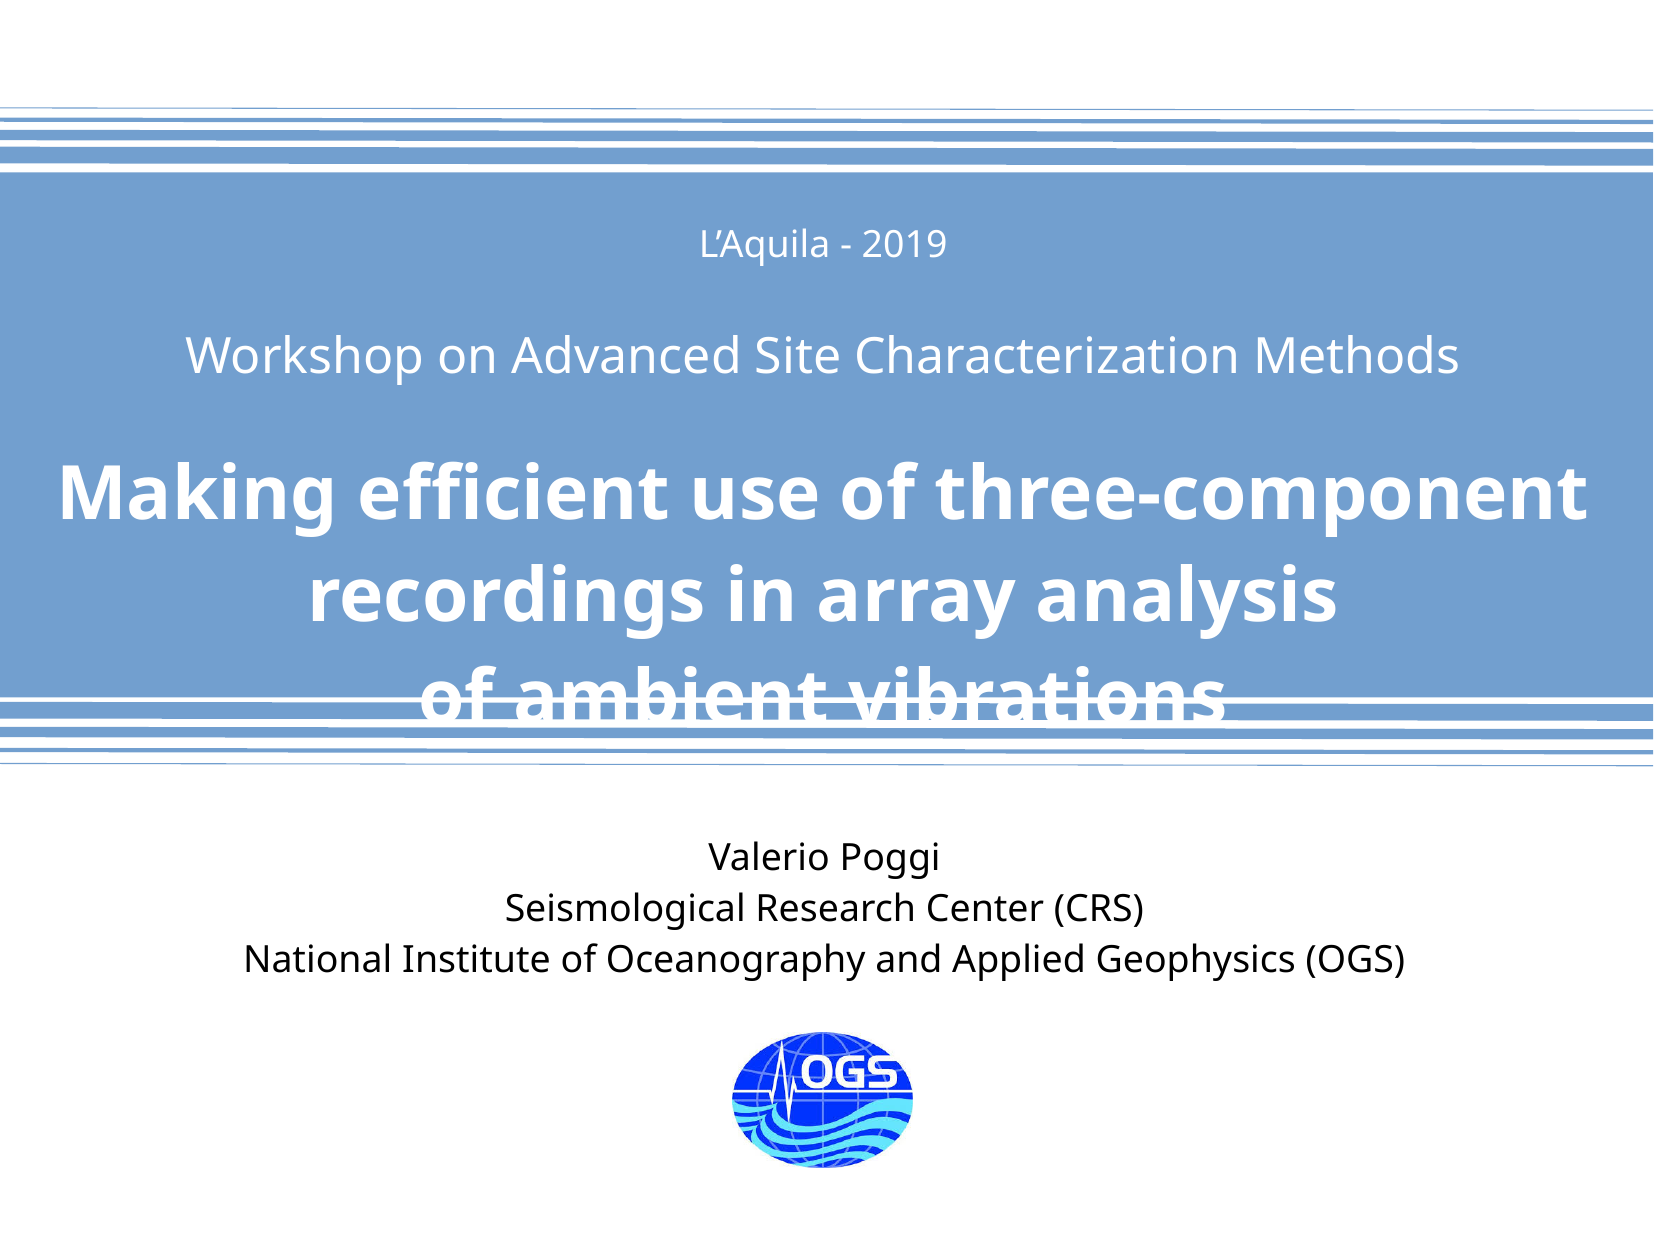

L’Aquila - 2019
Workshop on Advanced Site Characterization Methods
Making efficient use of three-component
recordings in array analysis
of ambient vibrations
Valerio Poggi
Seismological Research Center (CRS)
National Institute of Oceanography and Applied Geophysics (OGS)